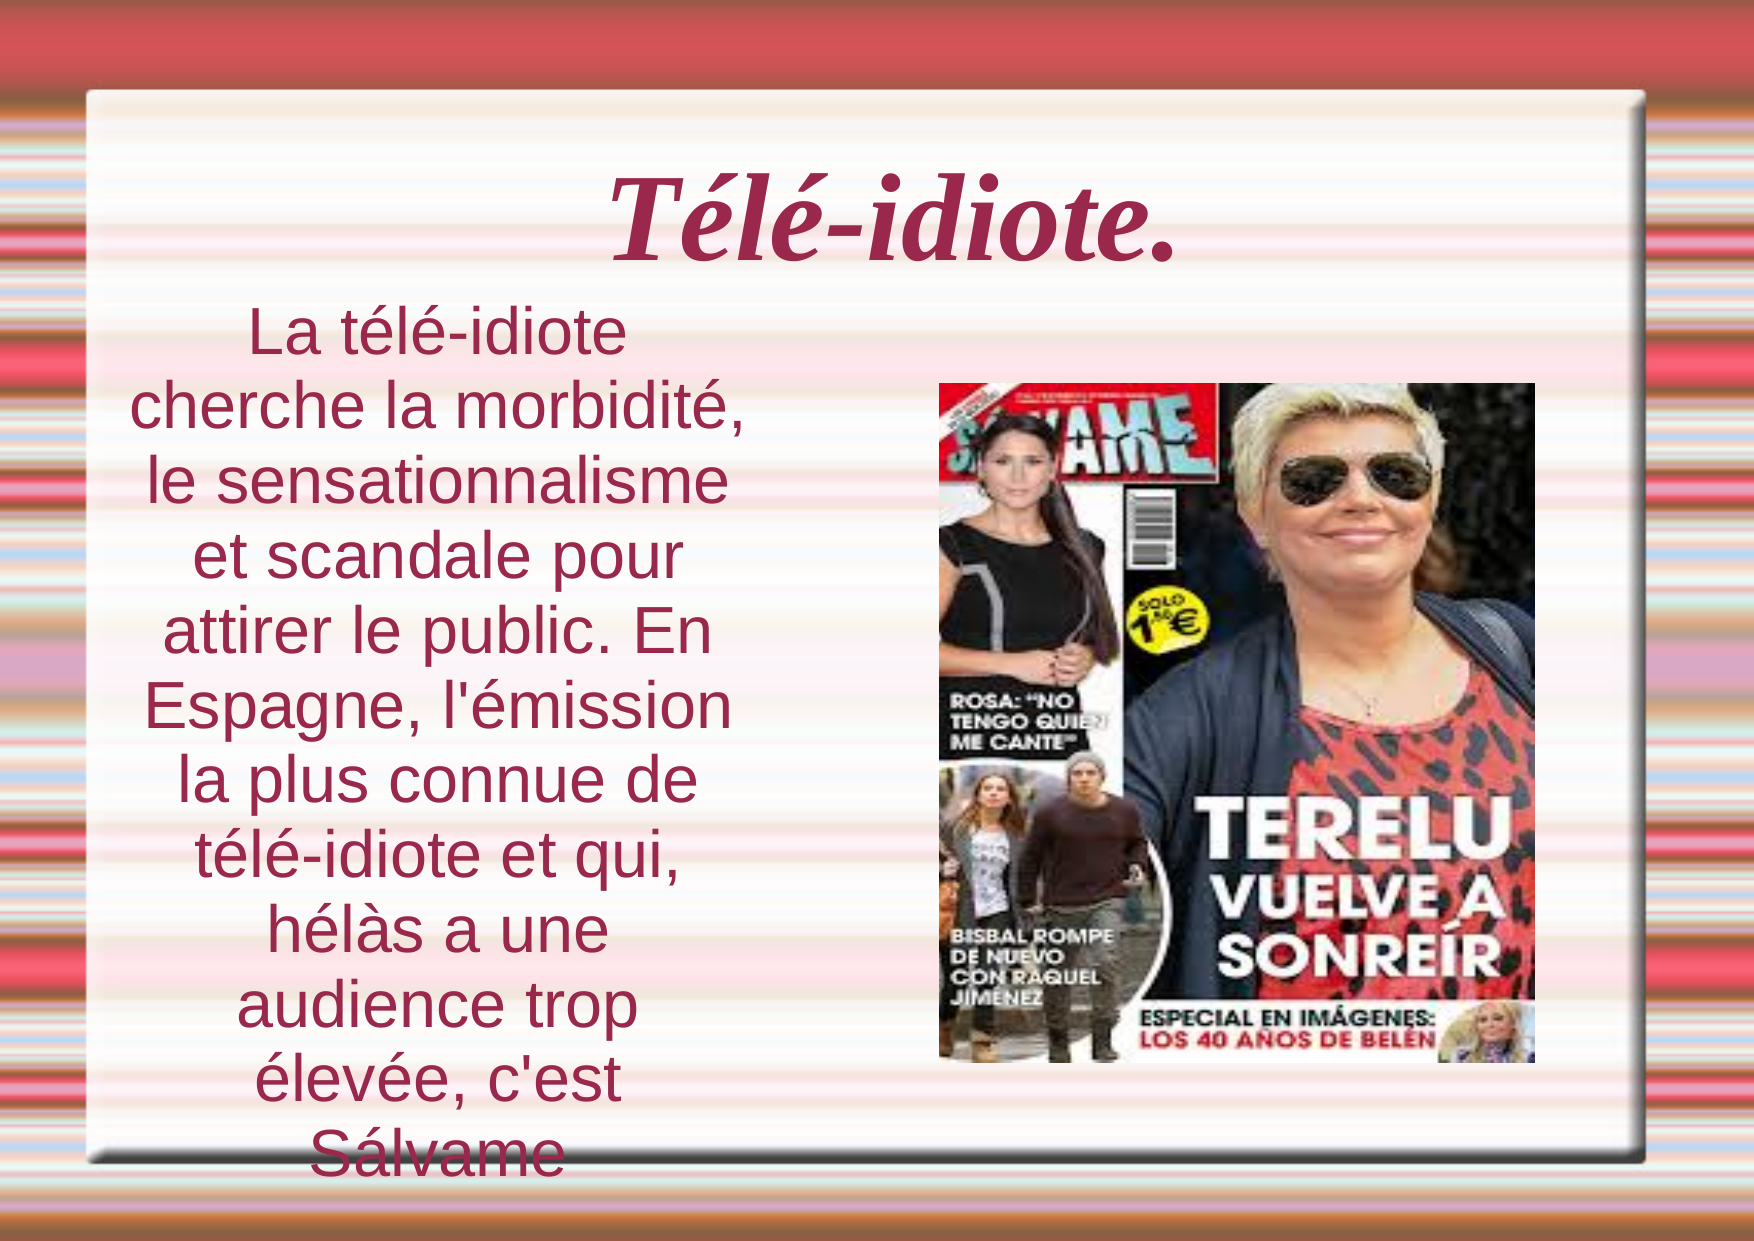

# Télé-idiote.
La télé-idiote cherche la morbidité, le sensationnalisme et scandale pour attirer le public. En Espagne, l'émission la plus connue de télé-idiote et qui, hélàs a une audience trop élevée, c'est Sálvame